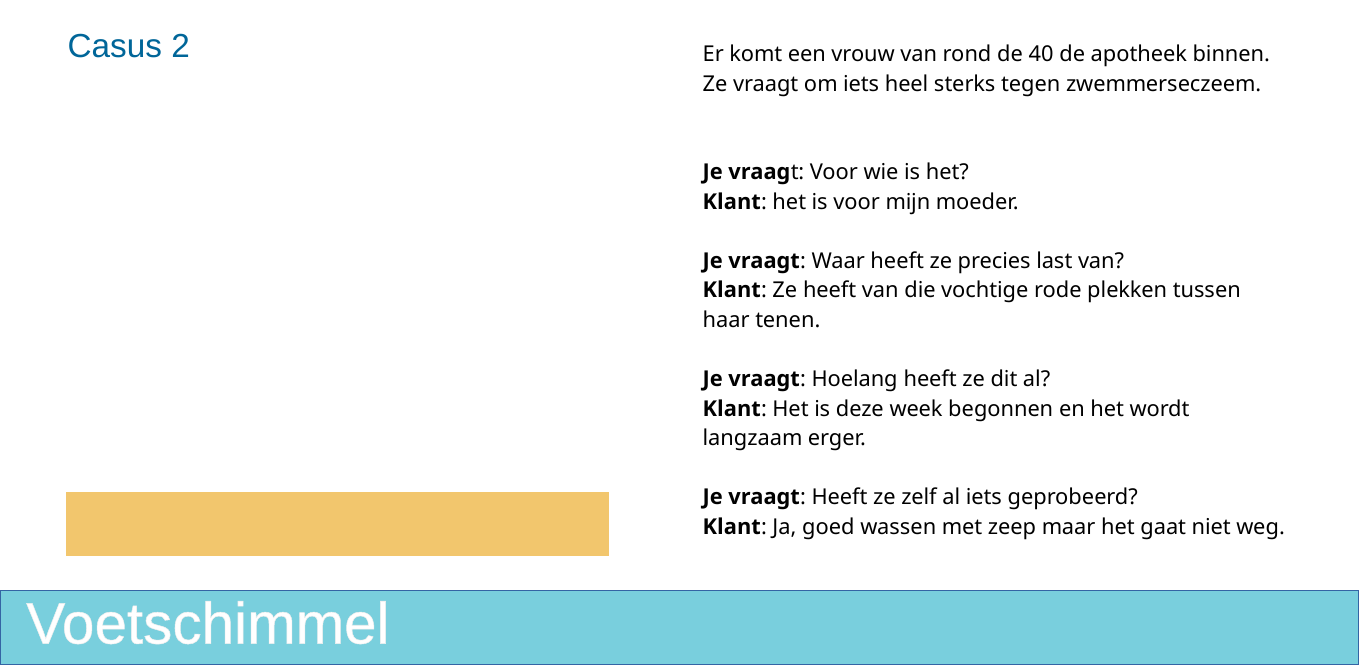

# Casus 2
Er komt een vrouw van rond de 40 de apotheek binnen. Ze vraagt om iets heel sterks tegen zwemmerseczeem.
Je vraagt: Voor wie is het?
Klant: het is voor mijn moeder.
Je vraagt: Waar heeft ze precies last van?
Klant: Ze heeft van die vochtige rode plekken tussen haar tenen.
Je vraagt: Hoelang heeft ze dit al?
Klant: Het is deze week begonnen en het wordt langzaam erger.
Je vraagt: Heeft ze zelf al iets geprobeerd?
Klant: Ja, goed wassen met zeep maar het gaat niet weg.
Voetschimmel